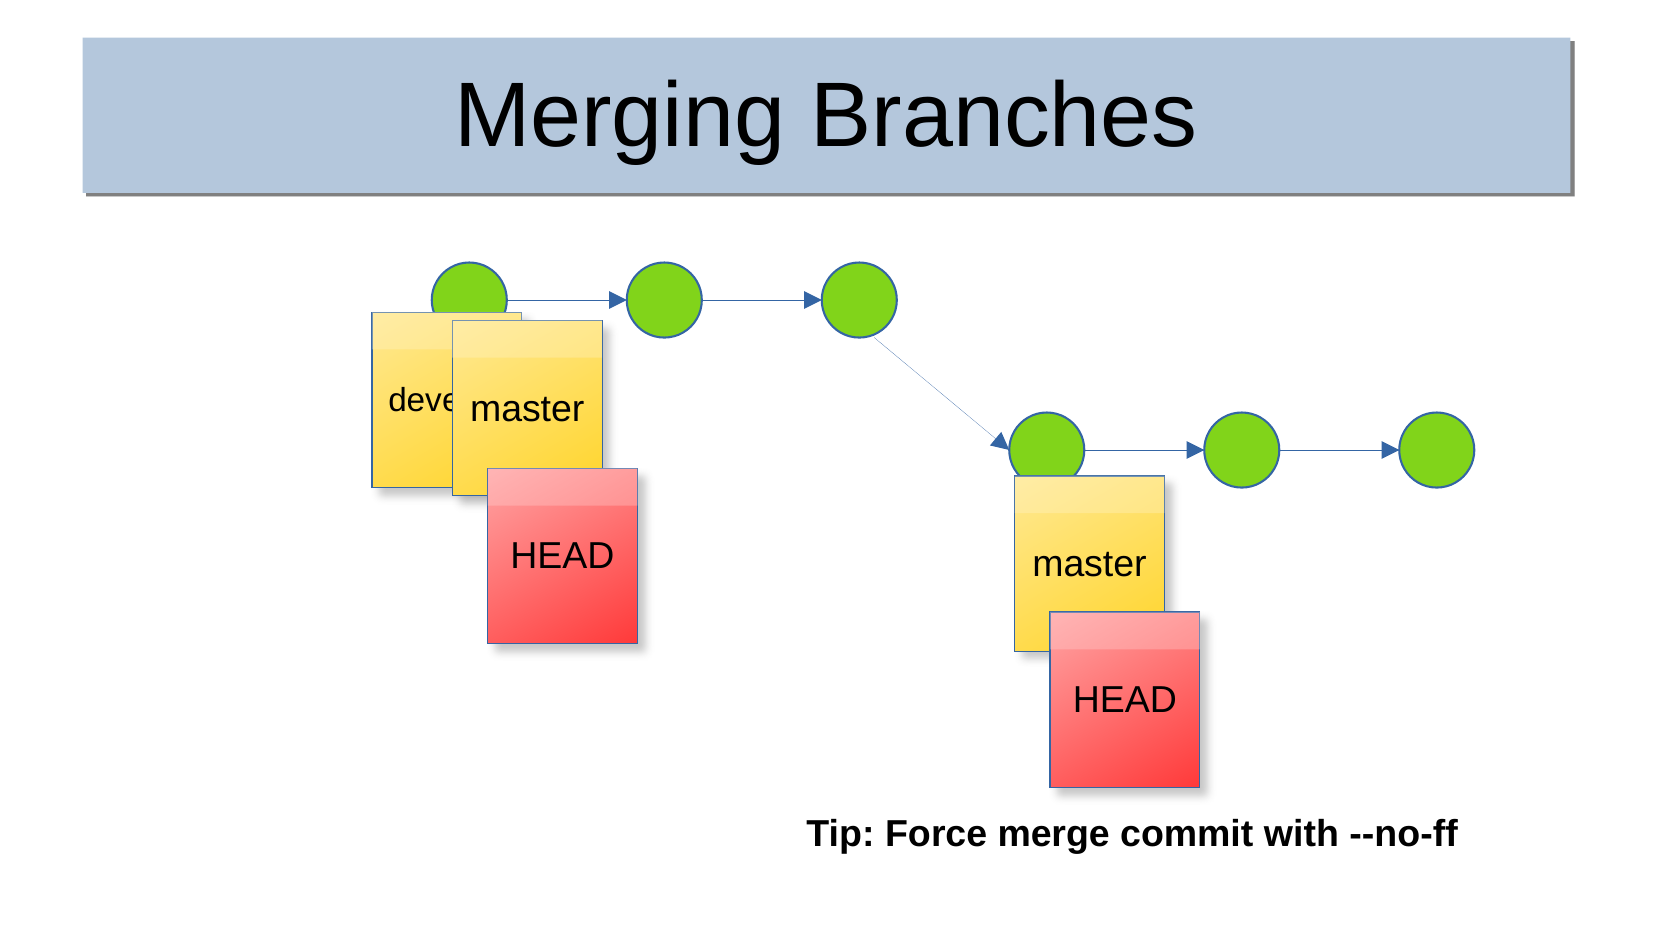

# Merging Branches
develop
master
HEAD
master
HEAD
Tip: Force merge commit with --no-ff